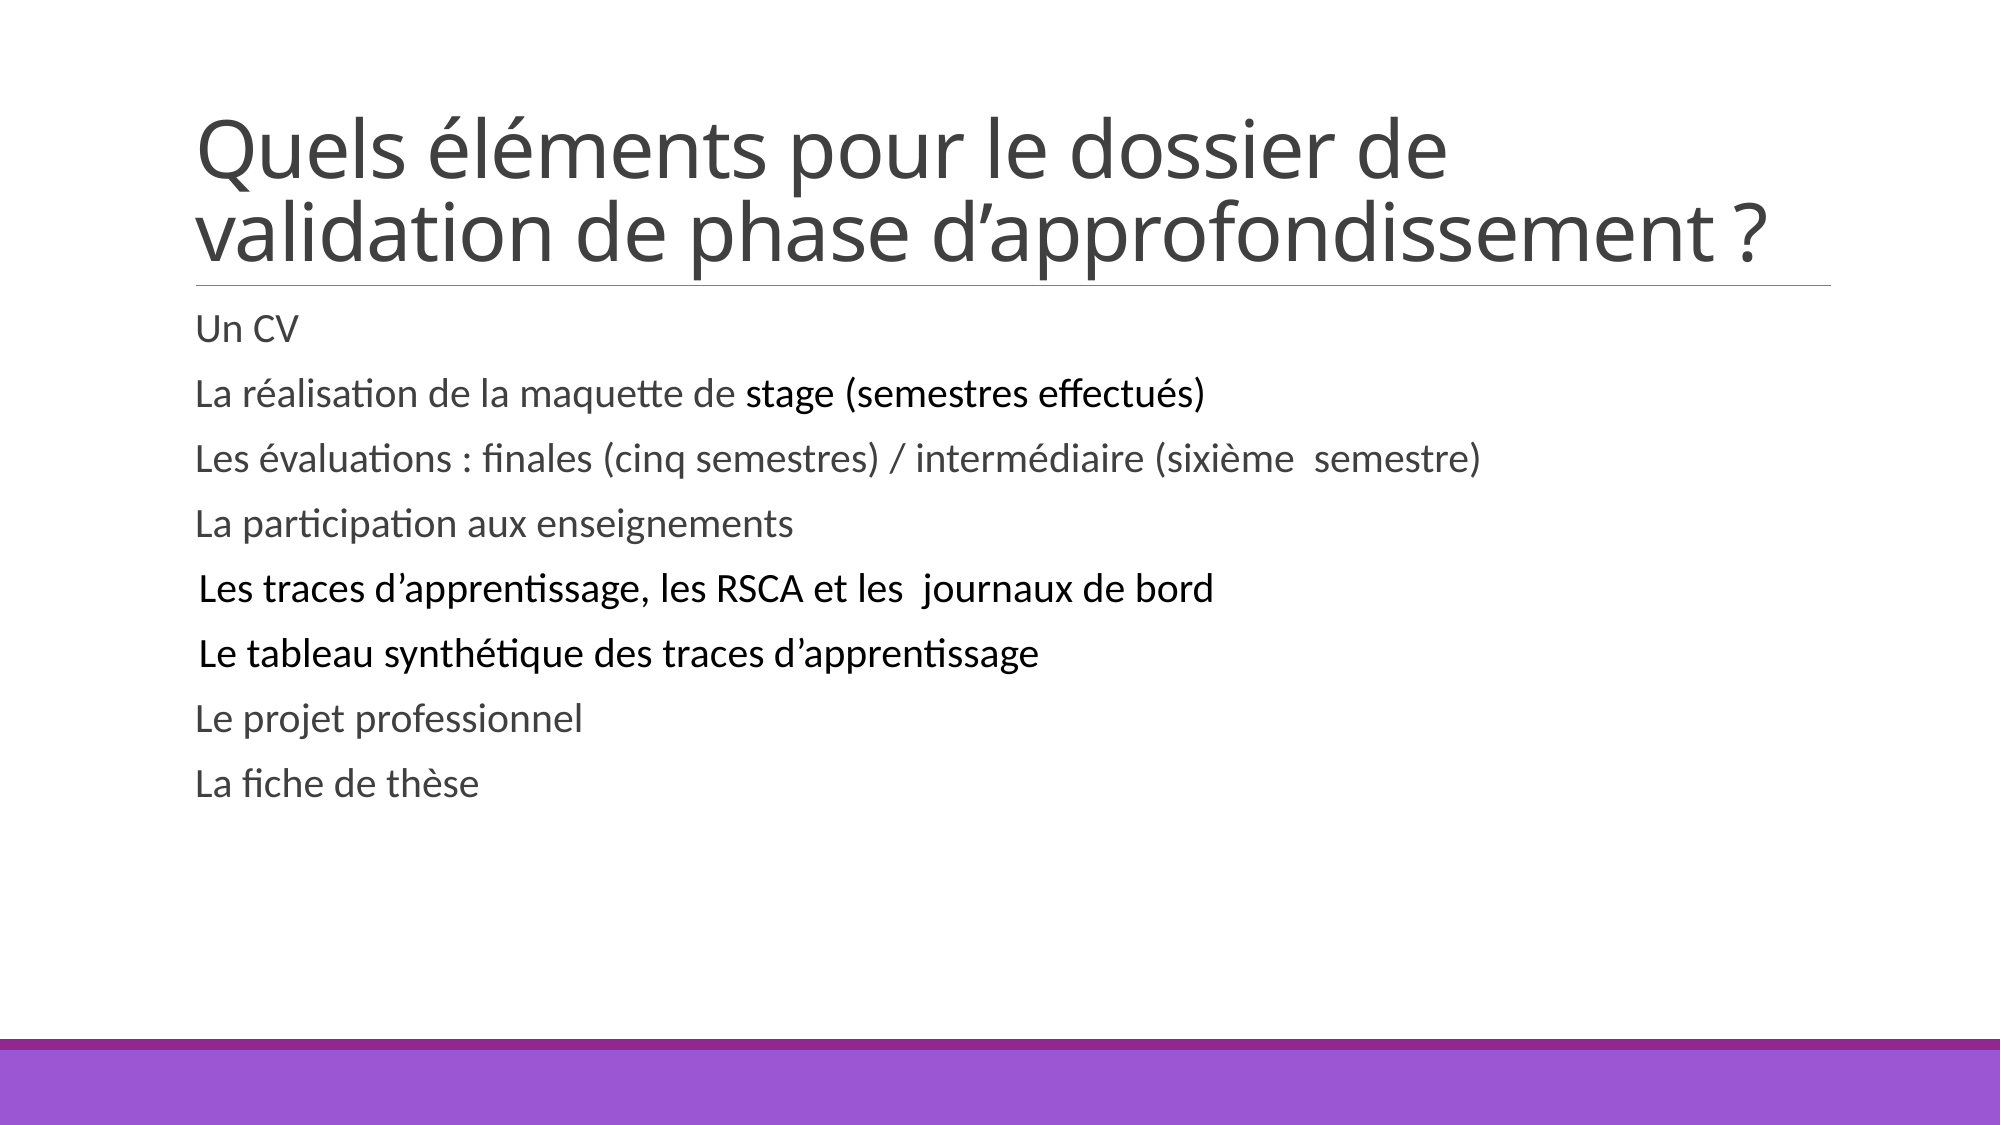

# Quels éléments pour le dossier de validation de phase d’approfondissement ?
Un CV
La réalisation de la maquette de stage (semestres effectués)
Les évaluations : finales (cinq semestres) / intermédiaire (sixième semestre)
La participation aux enseignements
 Les traces d’apprentissage, les RSCA et les journaux de bord
 Le tableau synthétique des traces d’apprentissage
Le projet professionnel
La fiche de thèse